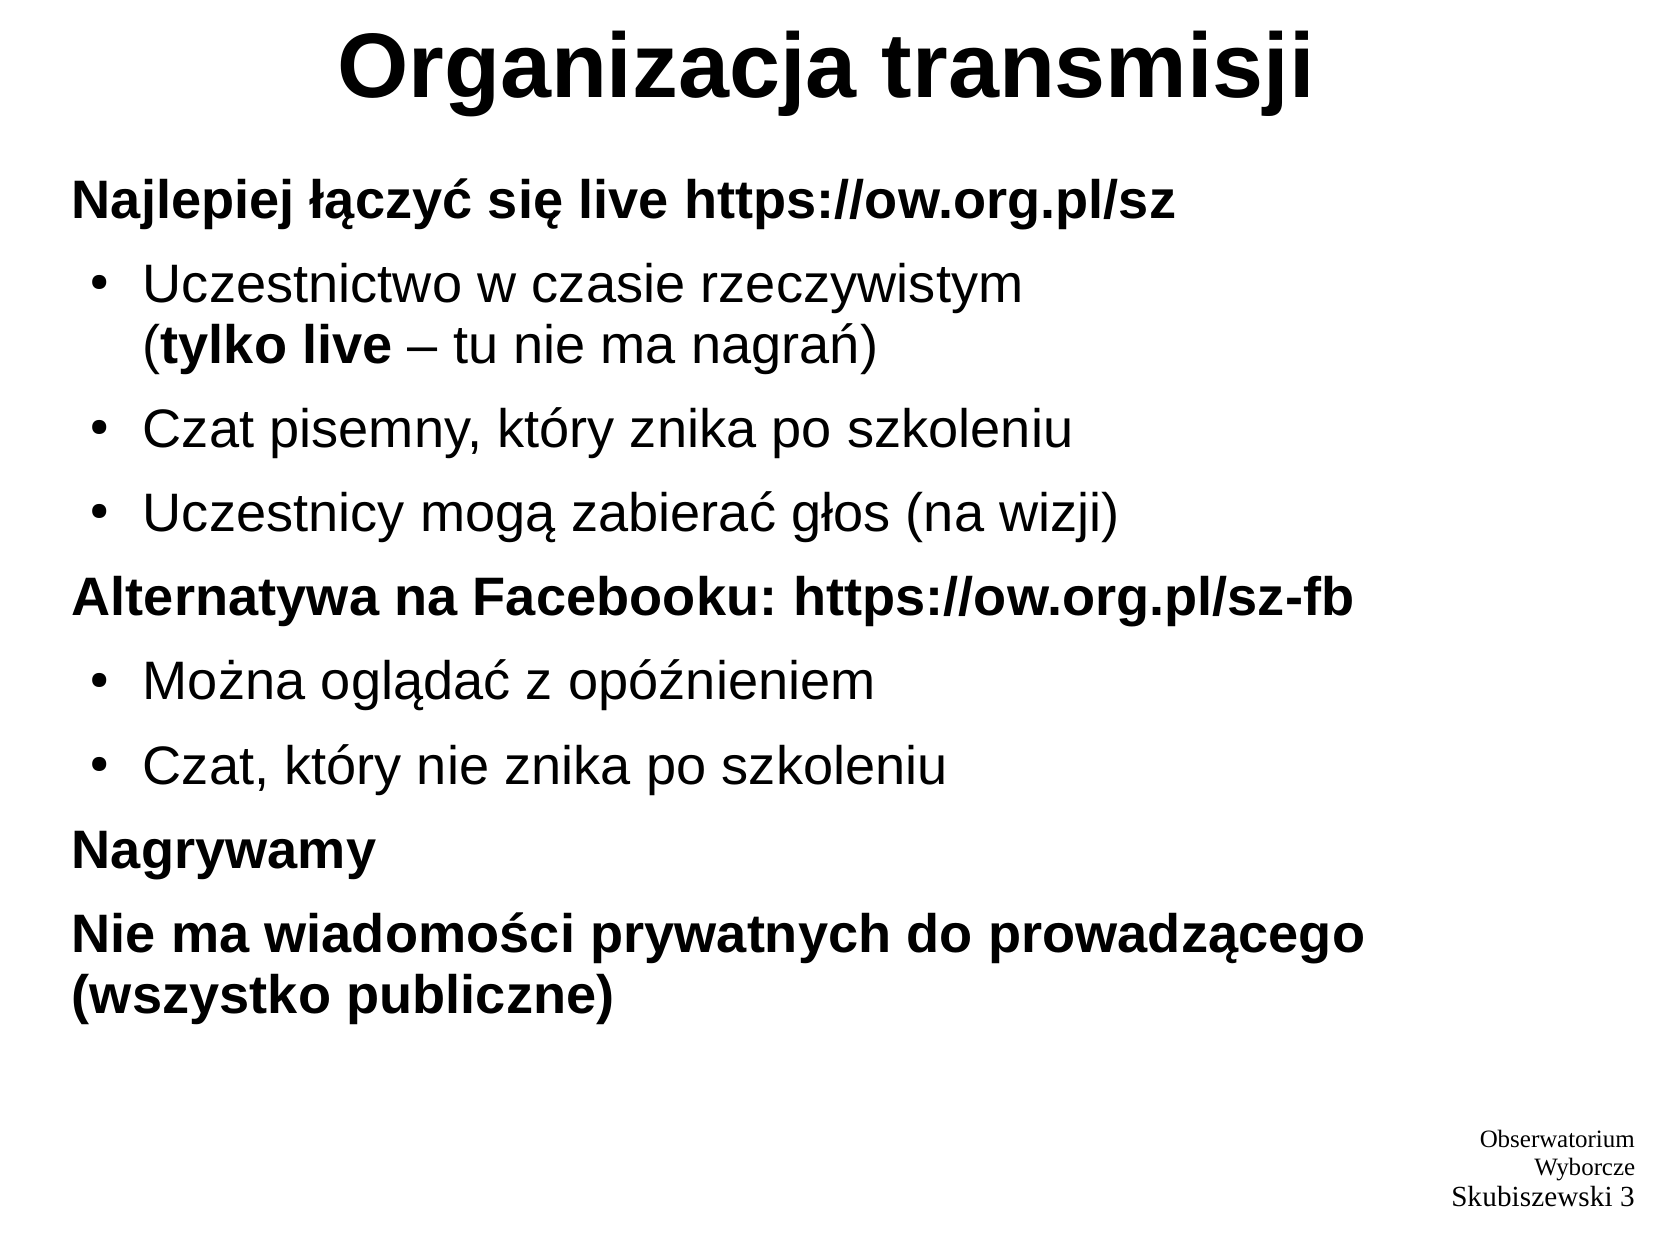

# Organizacja transmisji
Najlepiej łączyć się live https://ow.org.pl/sz
Uczestnictwo w czasie rzeczywistym
(tylko live – tu nie ma nagrań)
Czat pisemny, który znika po szkoleniu
Uczestnicy mogą zabierać głos (na wizji)
Alternatywa na Facebooku: https://ow.org.pl/sz-fb
Można oglądać z opóźnieniem
Czat, który nie znika po szkoleniu
Nagrywamy
Nie ma wiadomości prywatnych do prowadzącego
(wszystko publiczne)
3